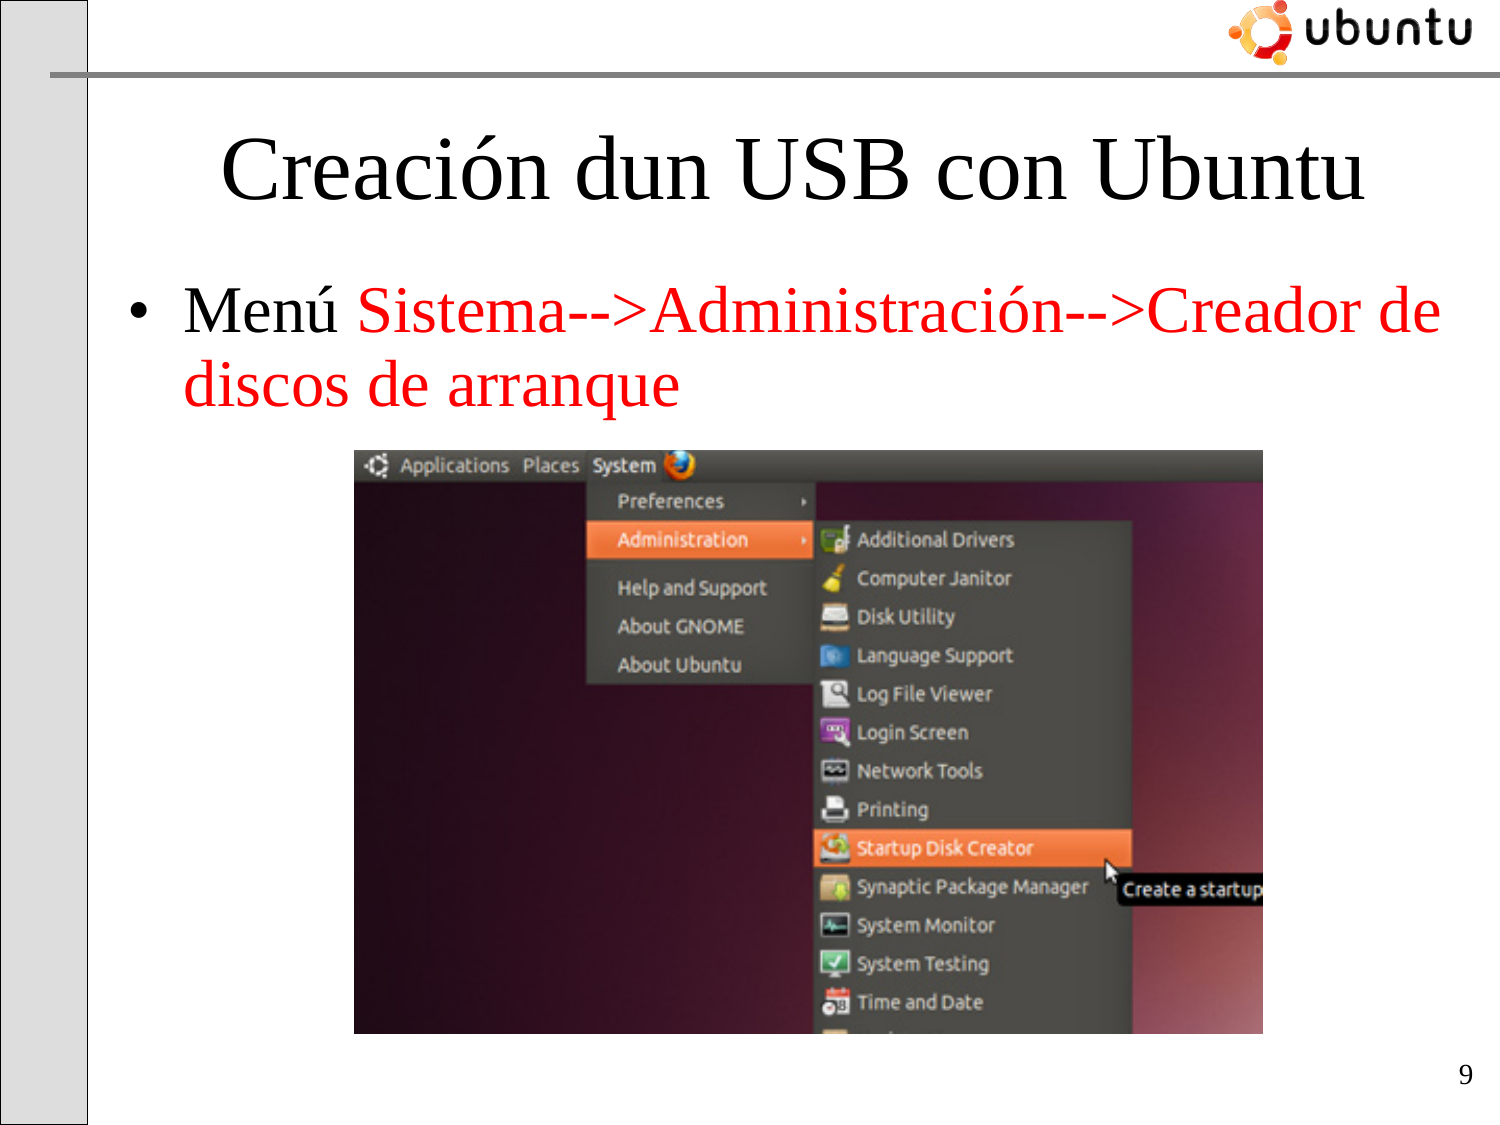

# Creación dun USB con Ubuntu
Menú Sistema-->Administración-->Creador de discos de arranque
9